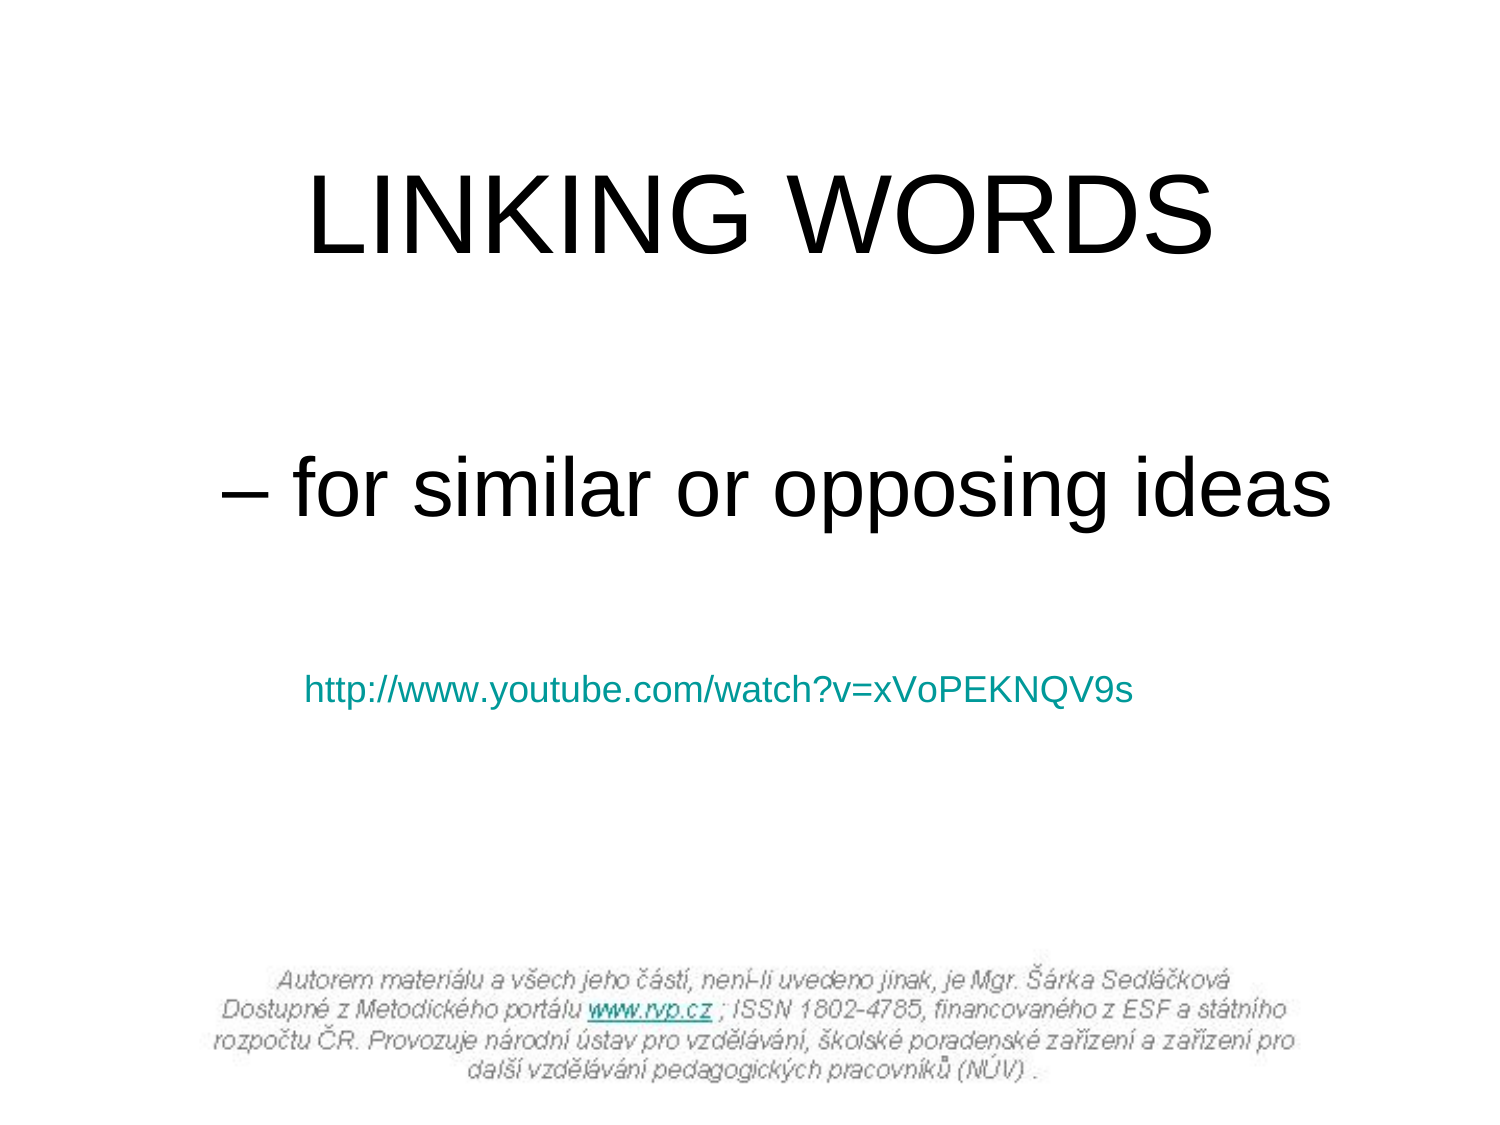

# LINKING WORDS
‒ for similar or opposing ideas
http://www.youtube.com/watch?v=xVoPEKNQV9s